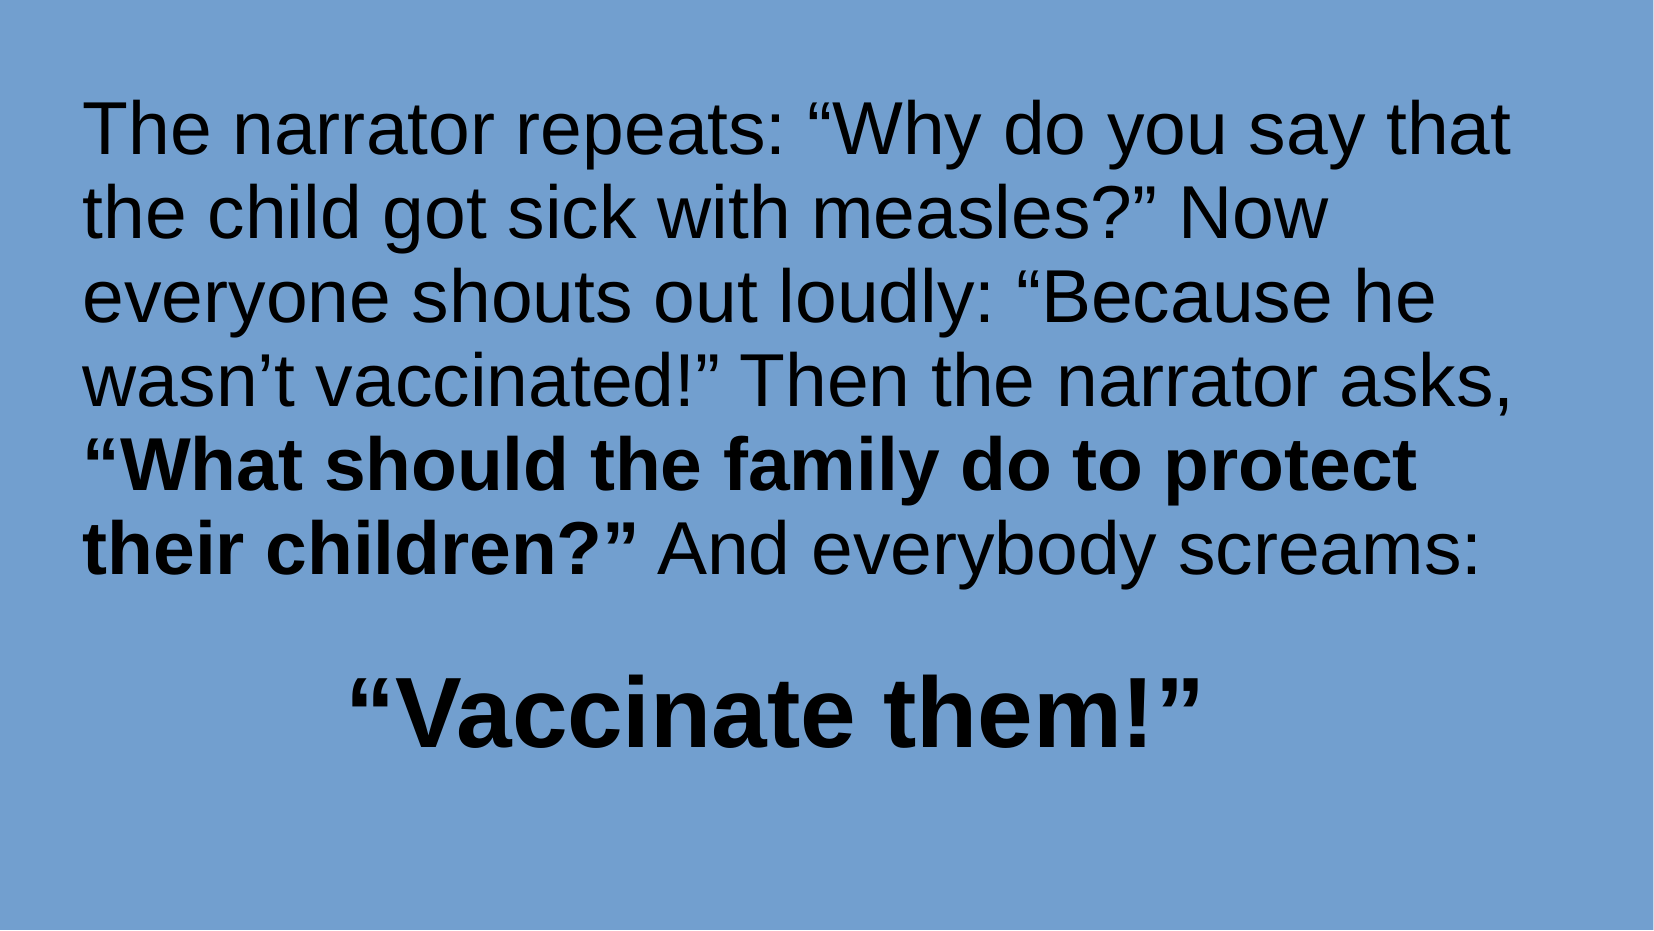

# The narrator repeats: “Why do you say that the child got sick with measles?” Now everyone shouts out loudly: “Because he wasn’t vaccinated!” Then the narrator asks, “What should the family do to protect their children?” And everybody screams:
“Vaccinate them!”